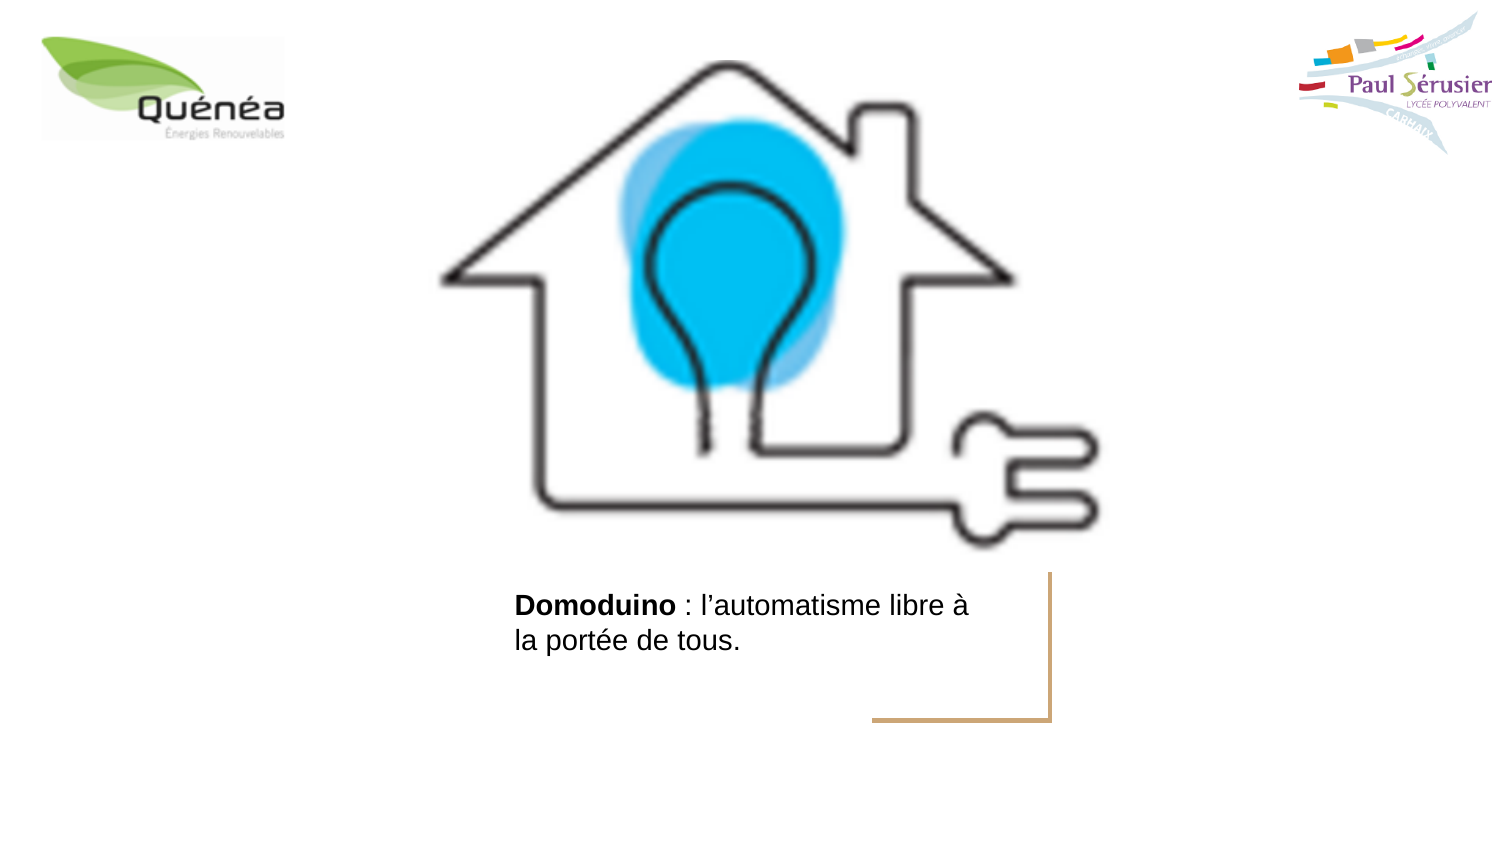

#
Domoduino : l’automatisme libre à la portée de tous.